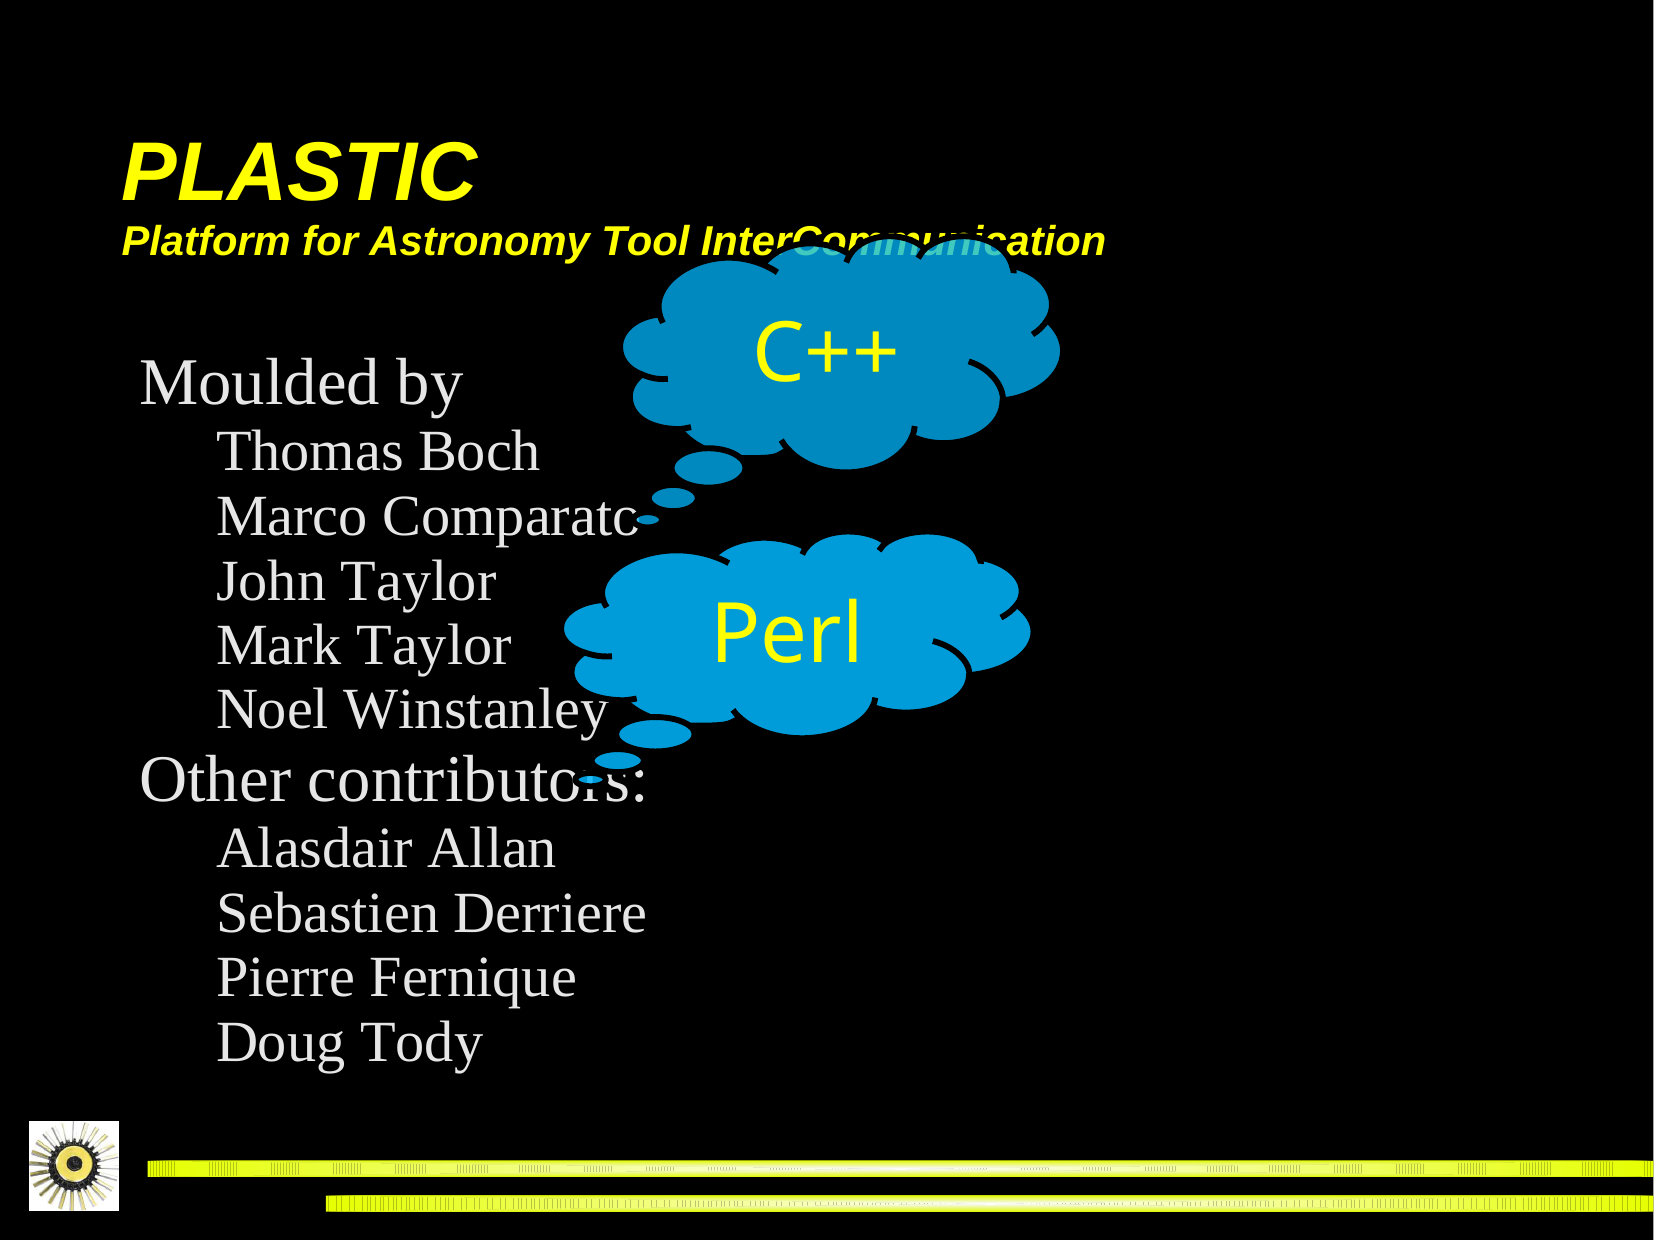

# PLASTIC Platform for Astronomy Tool InterCommunication
C++
Moulded by
Thomas Boch
Marco Comparato
John Taylor
Mark Taylor
Noel Winstanley
Other contributors:
Alasdair Allan
Sebastien Derriere
Pierre Fernique
Doug Tody
 Perl